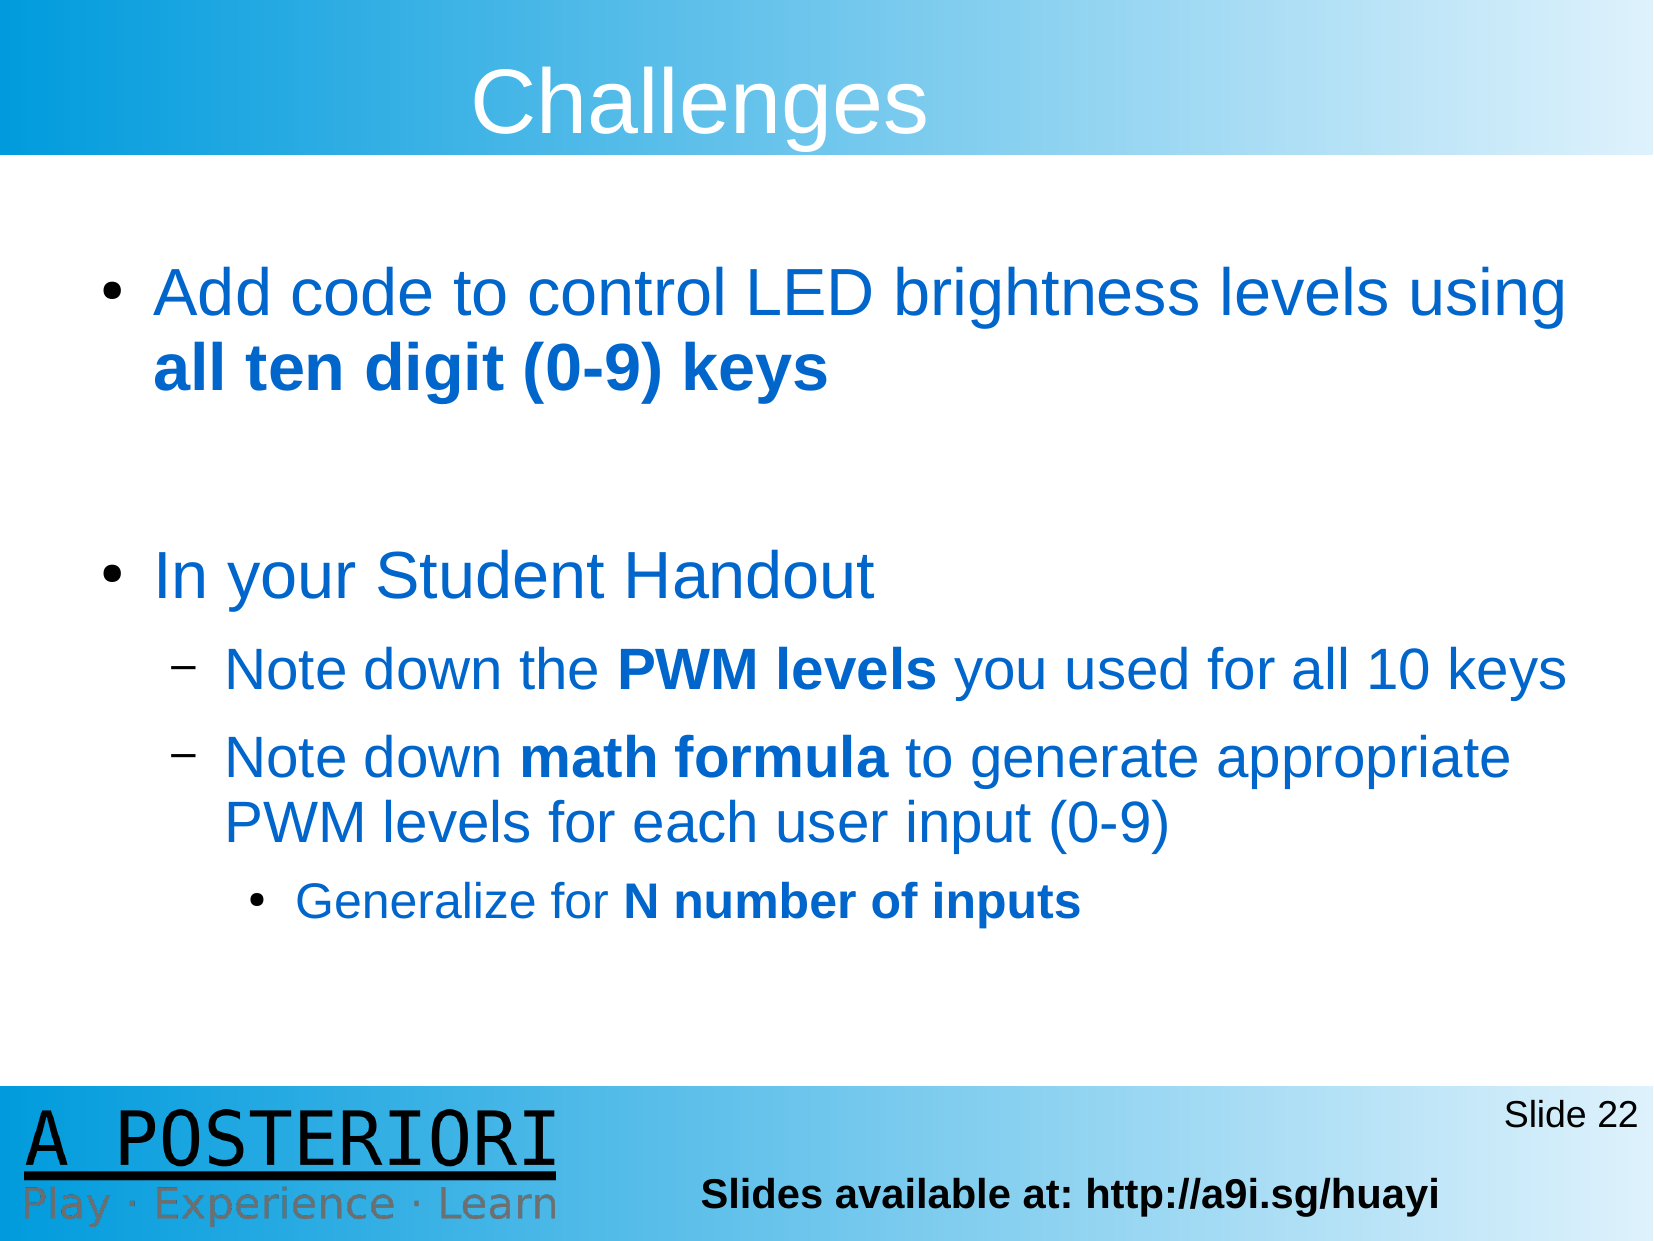

# Challenges
Add code to control LED brightness levels using all ten digit (0-9) keys
In your Student Handout
Note down the PWM levels you used for all 10 keys
Note down math formula to generate appropriate PWM levels for each user input (0-9)
Generalize for N number of inputs